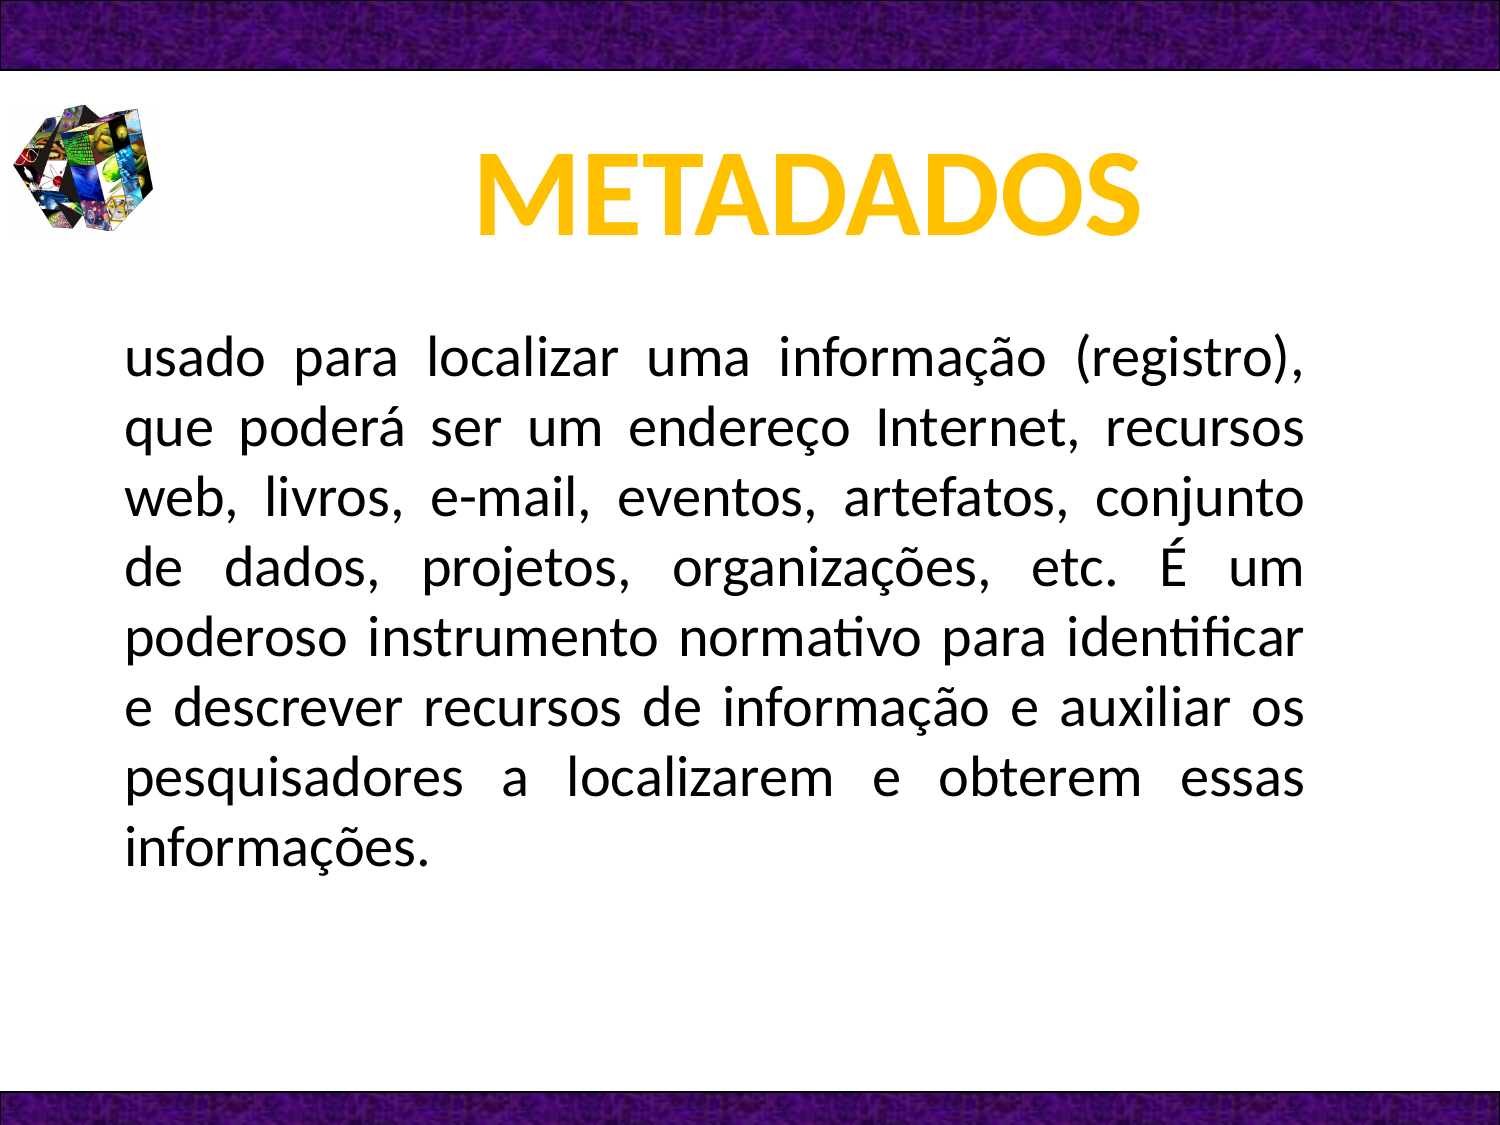

METADADOS
usado para localizar uma informação (registro), que poderá ser um endereço Internet, recursos web, livros, e-mail, eventos, artefatos, conjunto de dados, projetos, organizações, etc. É um poderoso instrumento normativo para identificar e descrever recursos de informação e auxiliar os pesquisadores a localizarem e obterem essas informações.